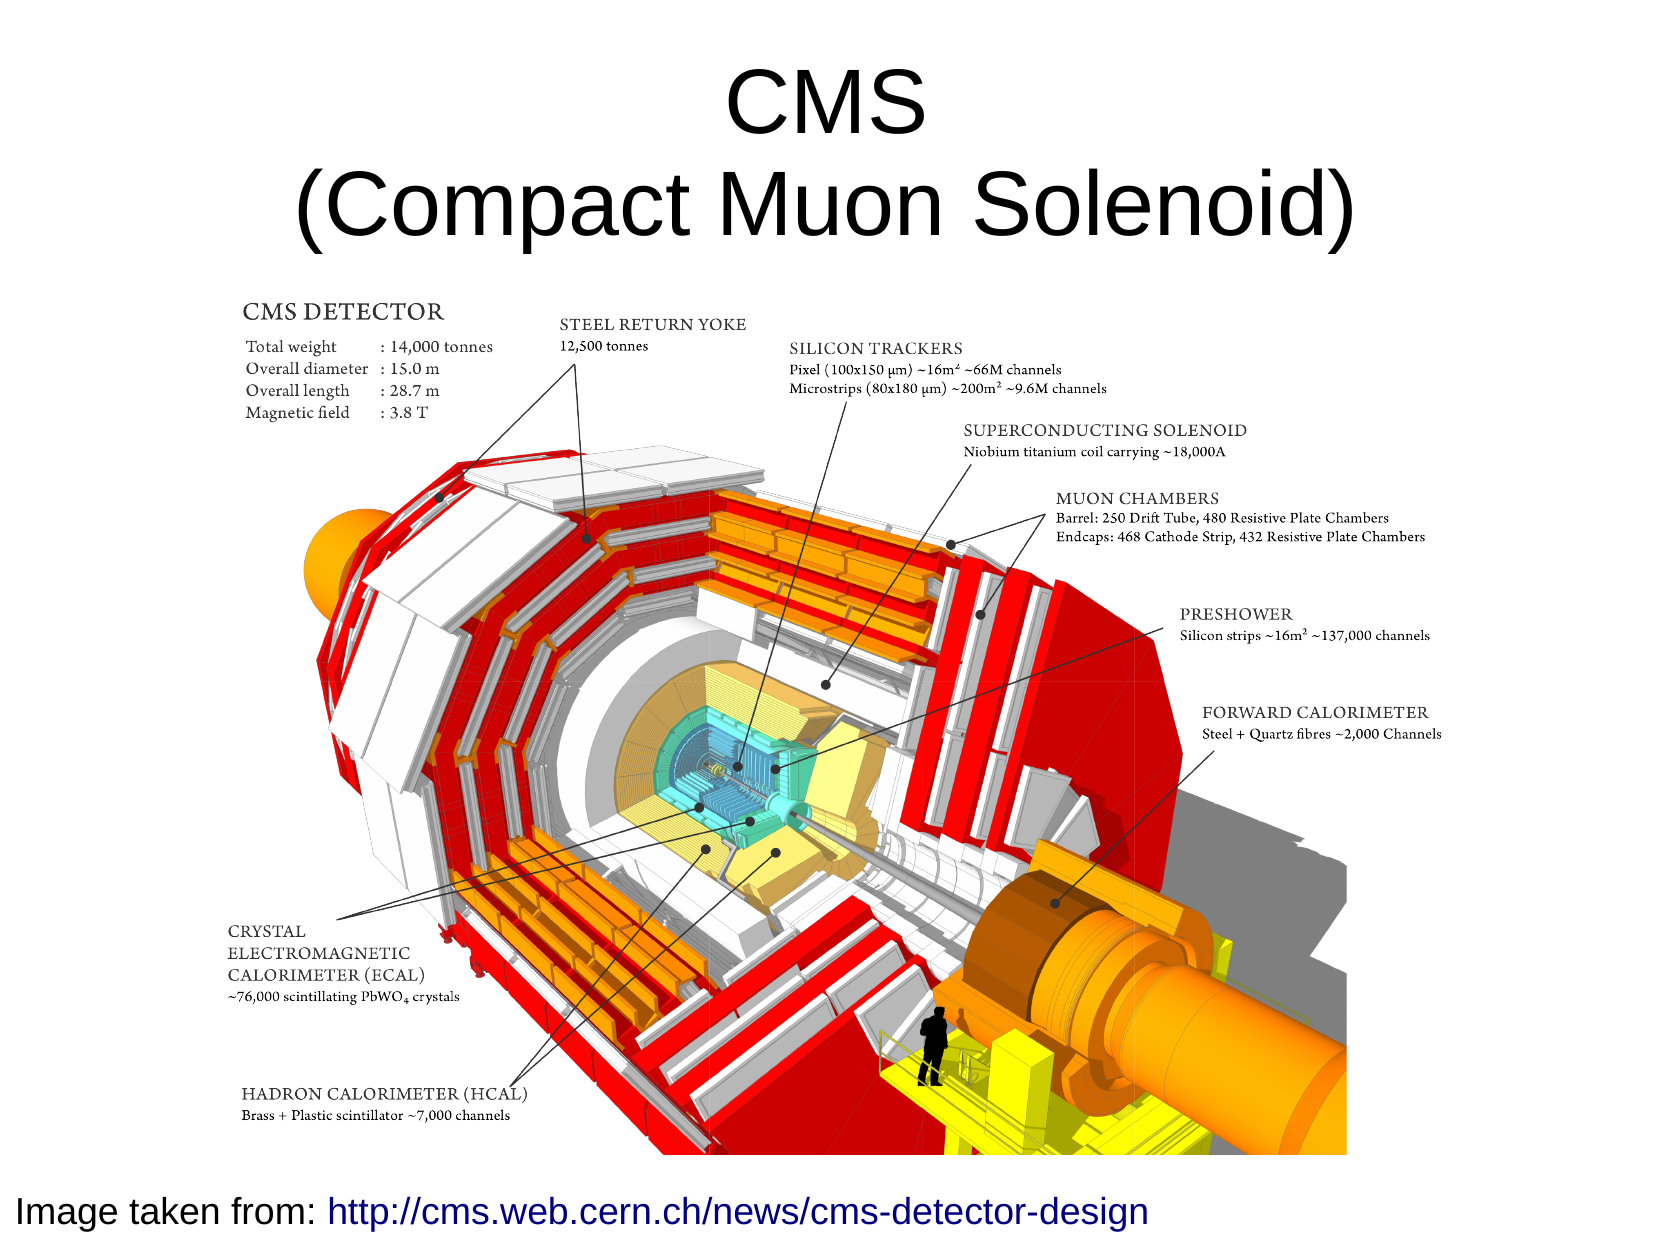

# CMS (Compact Muon Solenoid)
Image taken from: http://cms.web.cern.ch/news/cms-detector-design